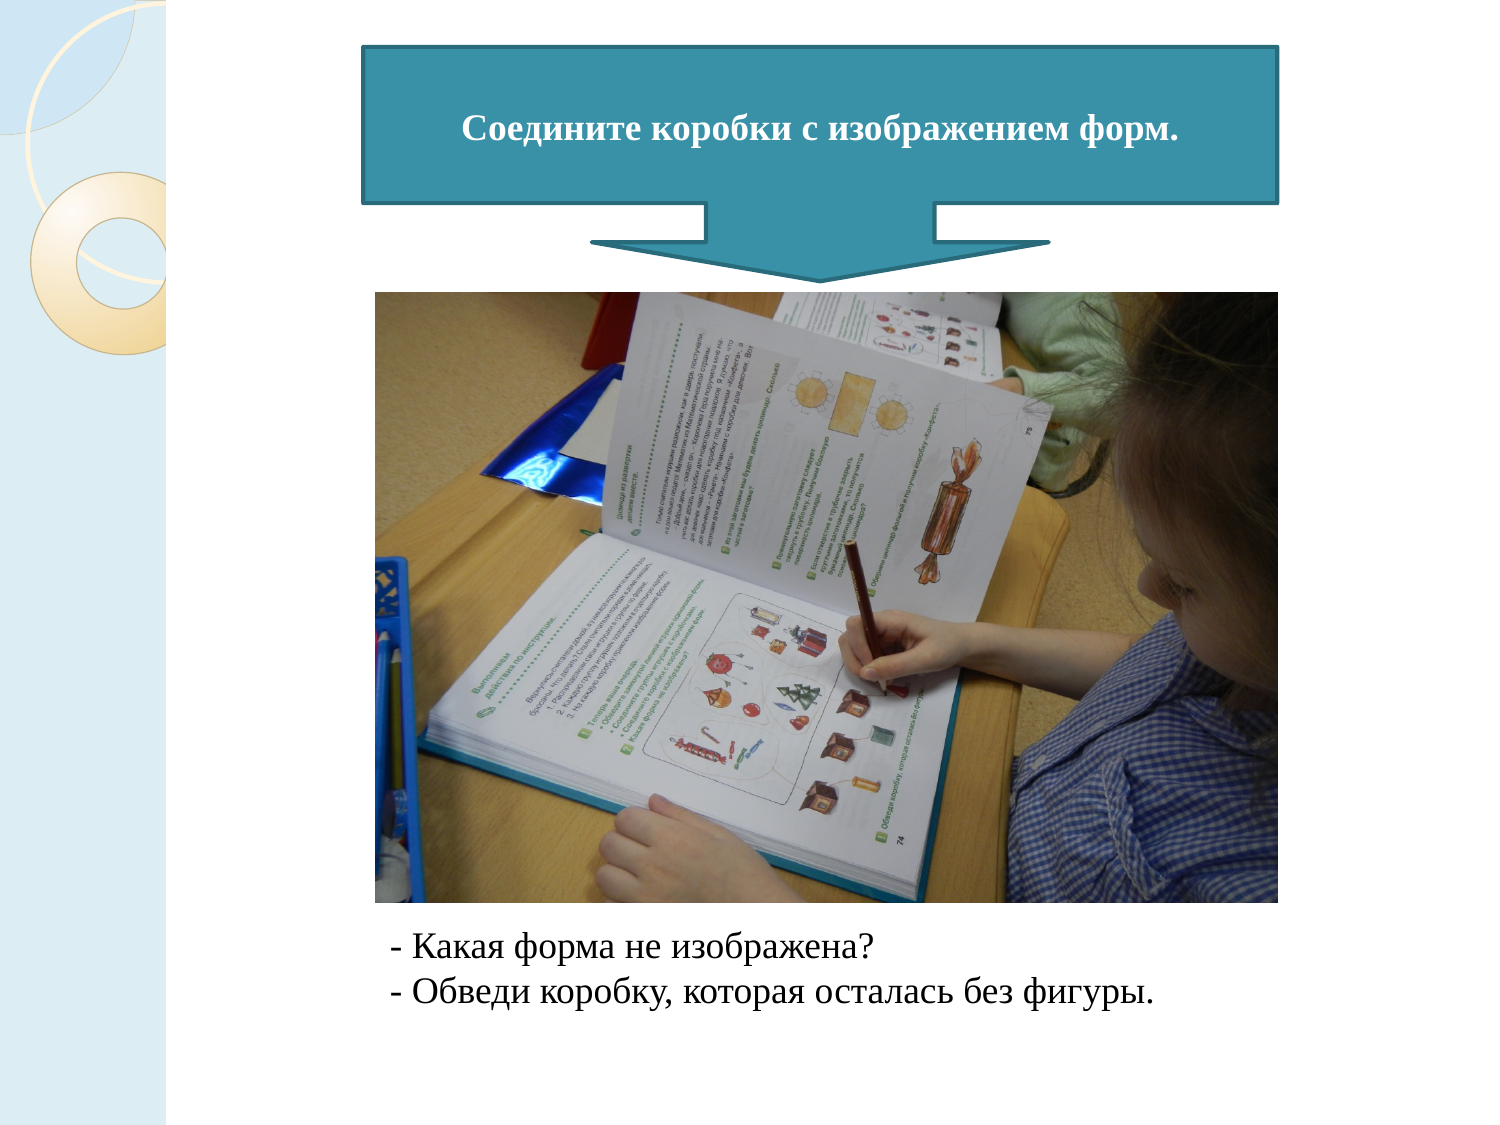

Соедините коробки с изображением форм.
- Какая форма не изображена?
- Обведи коробку, которая осталась без фигуры.